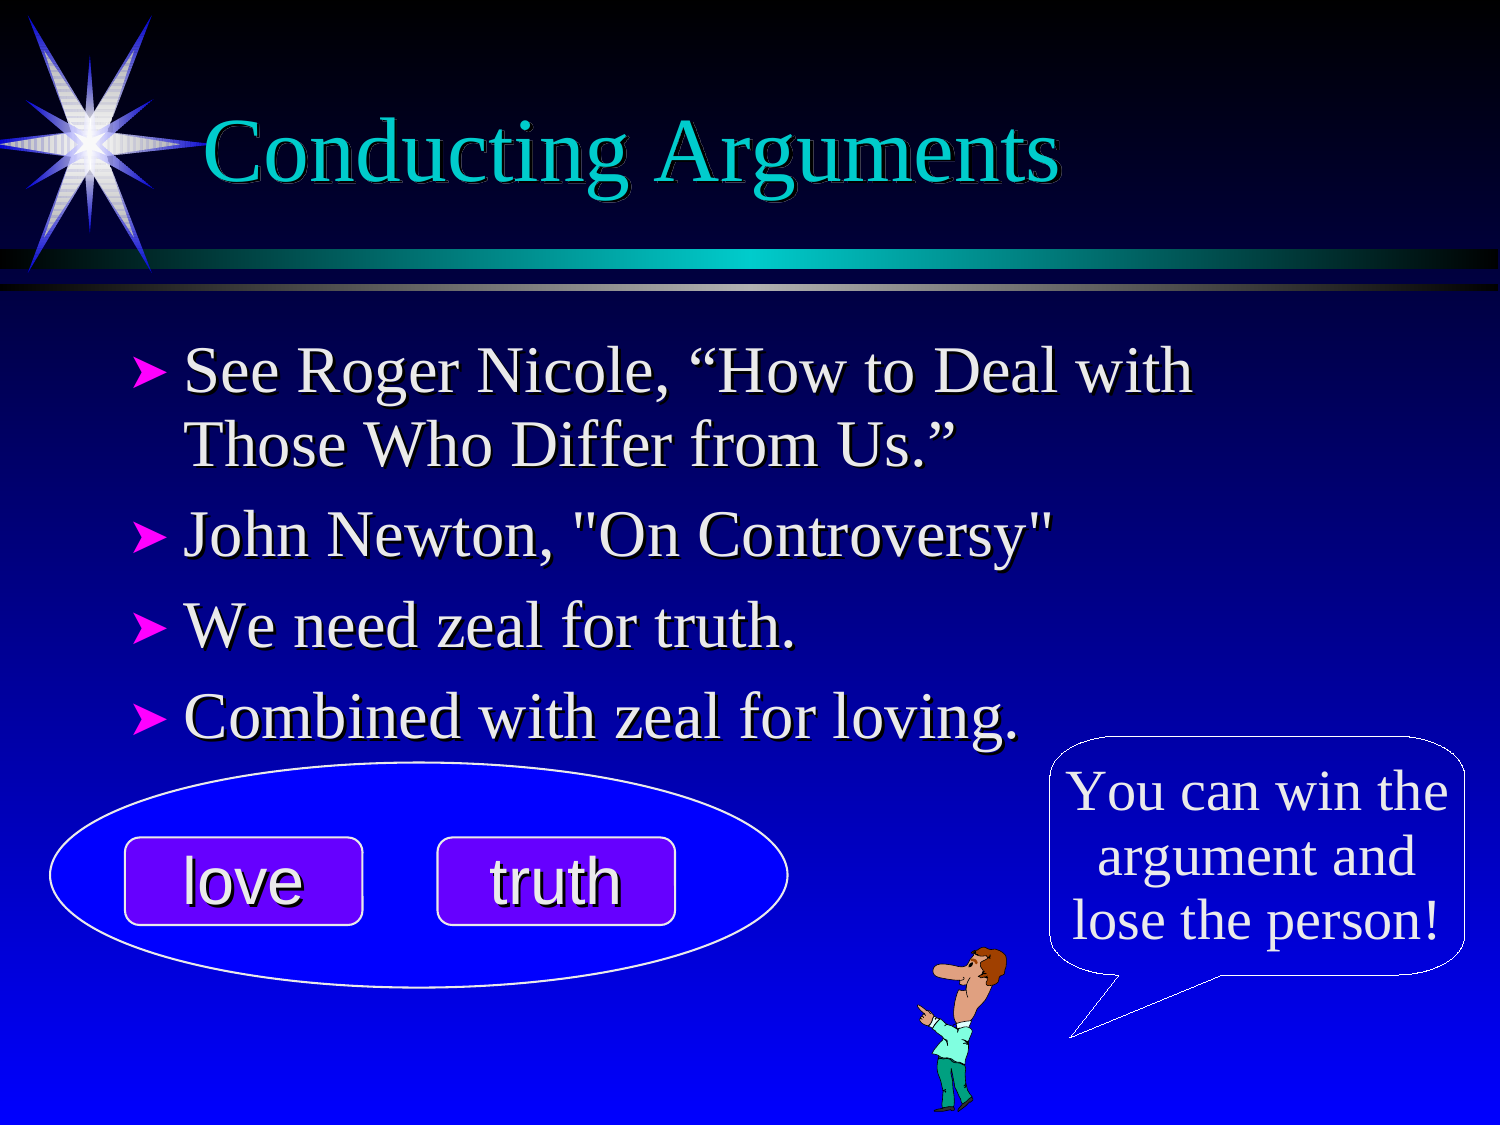

# Conducting Arguments
See Roger Nicole, “How to Deal with Those Who Differ from Us.”
John Newton, "On Controversy"
We need zeal for truth.
Combined with zeal for loving.
You can win the
argument and
lose the person!
love
truth